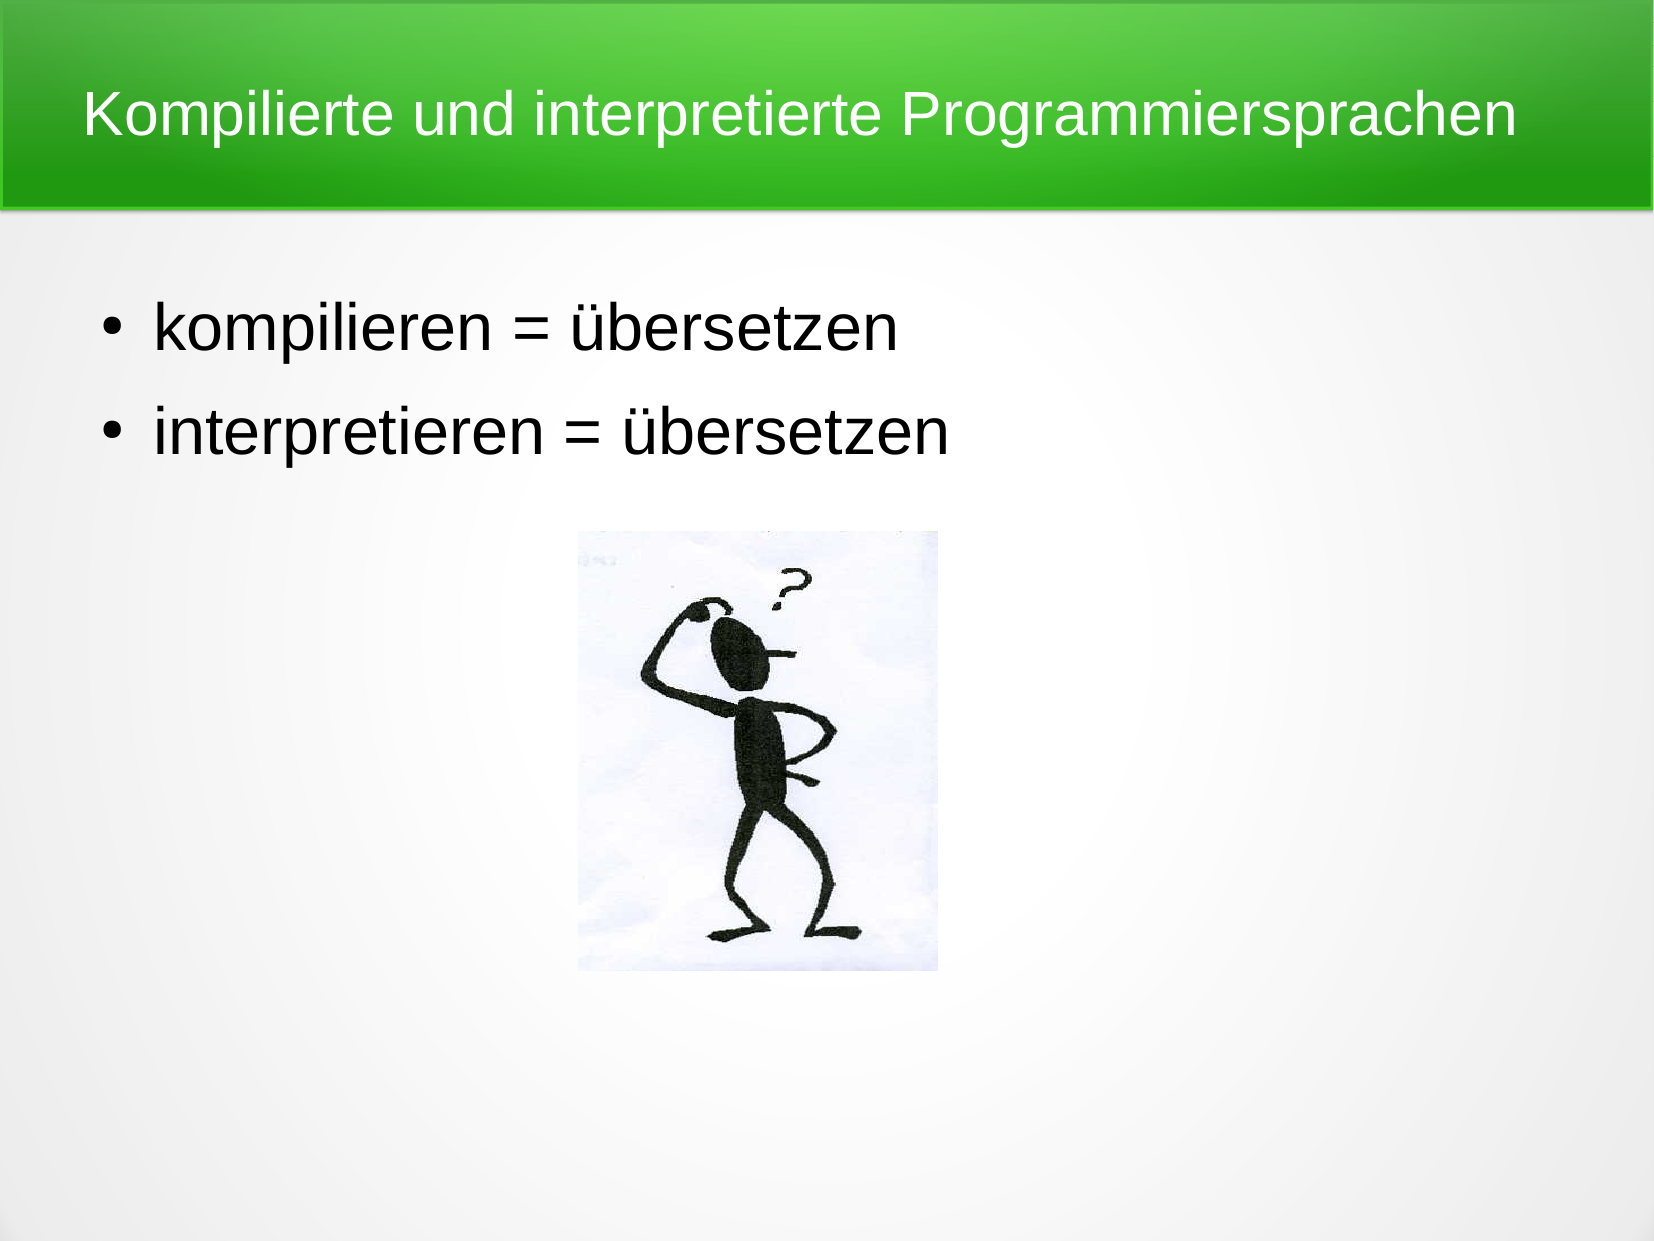

# Kompilierte und interpretierte Programmiersprachen
kompilieren = übersetzen
interpretieren = übersetzen